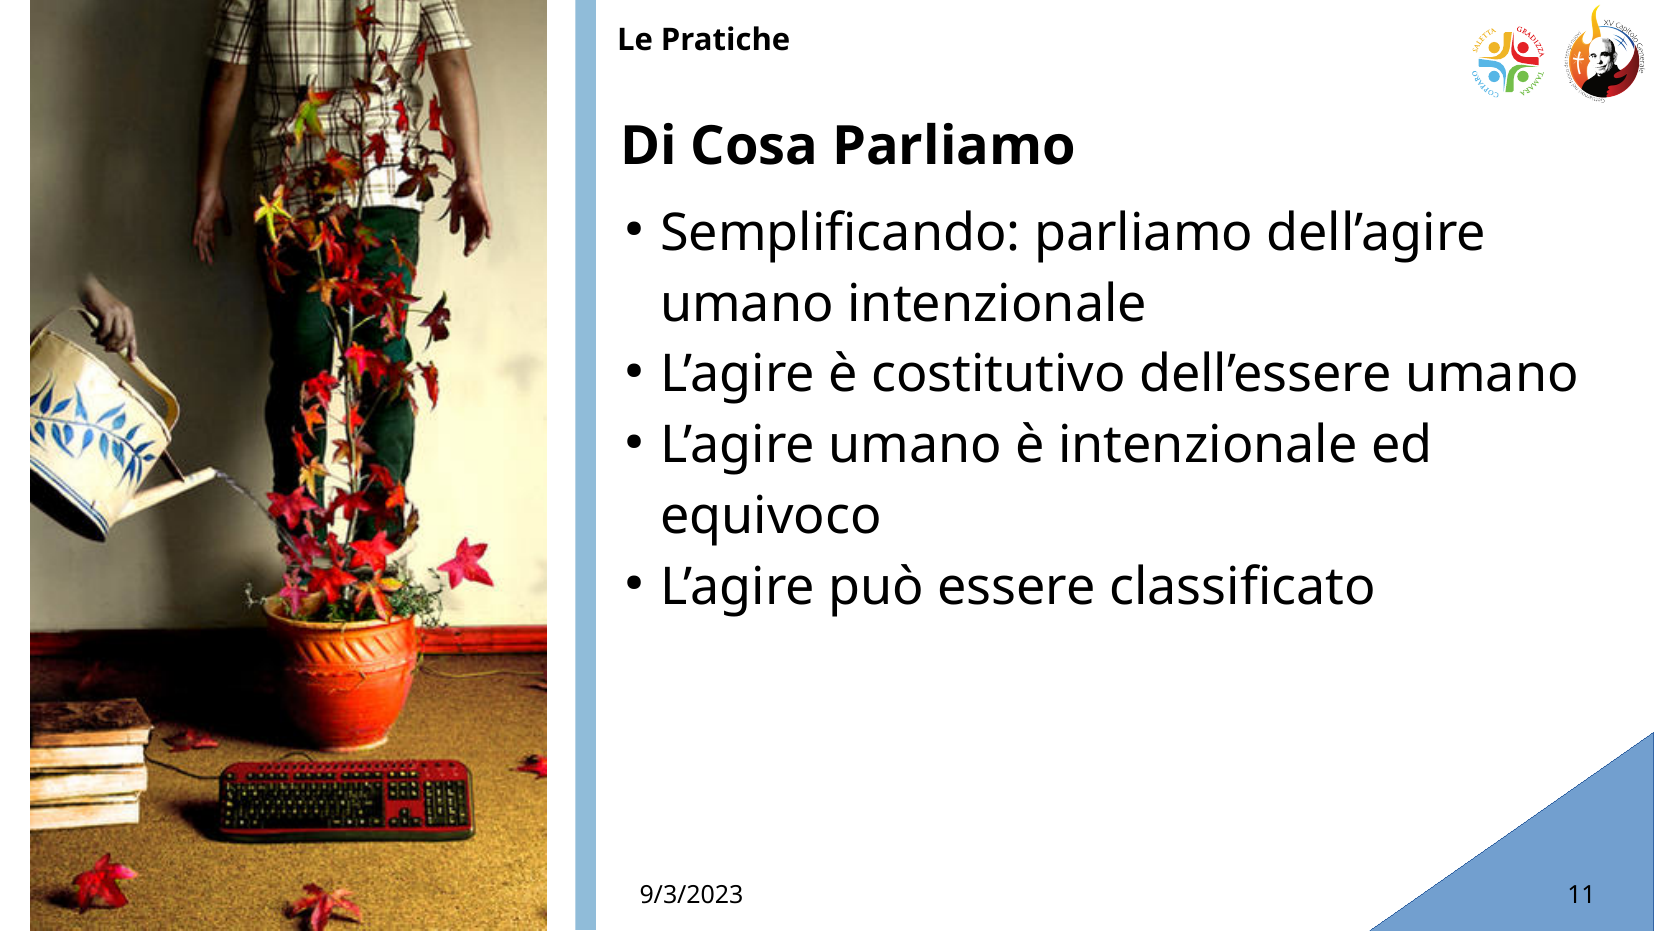

Le Pratiche
Di Cosa Parliamo
# Semplificando: parliamo dell’agire umano intenzionale
L’agire è costitutivo dell’essere umano
L’agire umano è intenzionale ed equivoco
L’agire può essere classificato